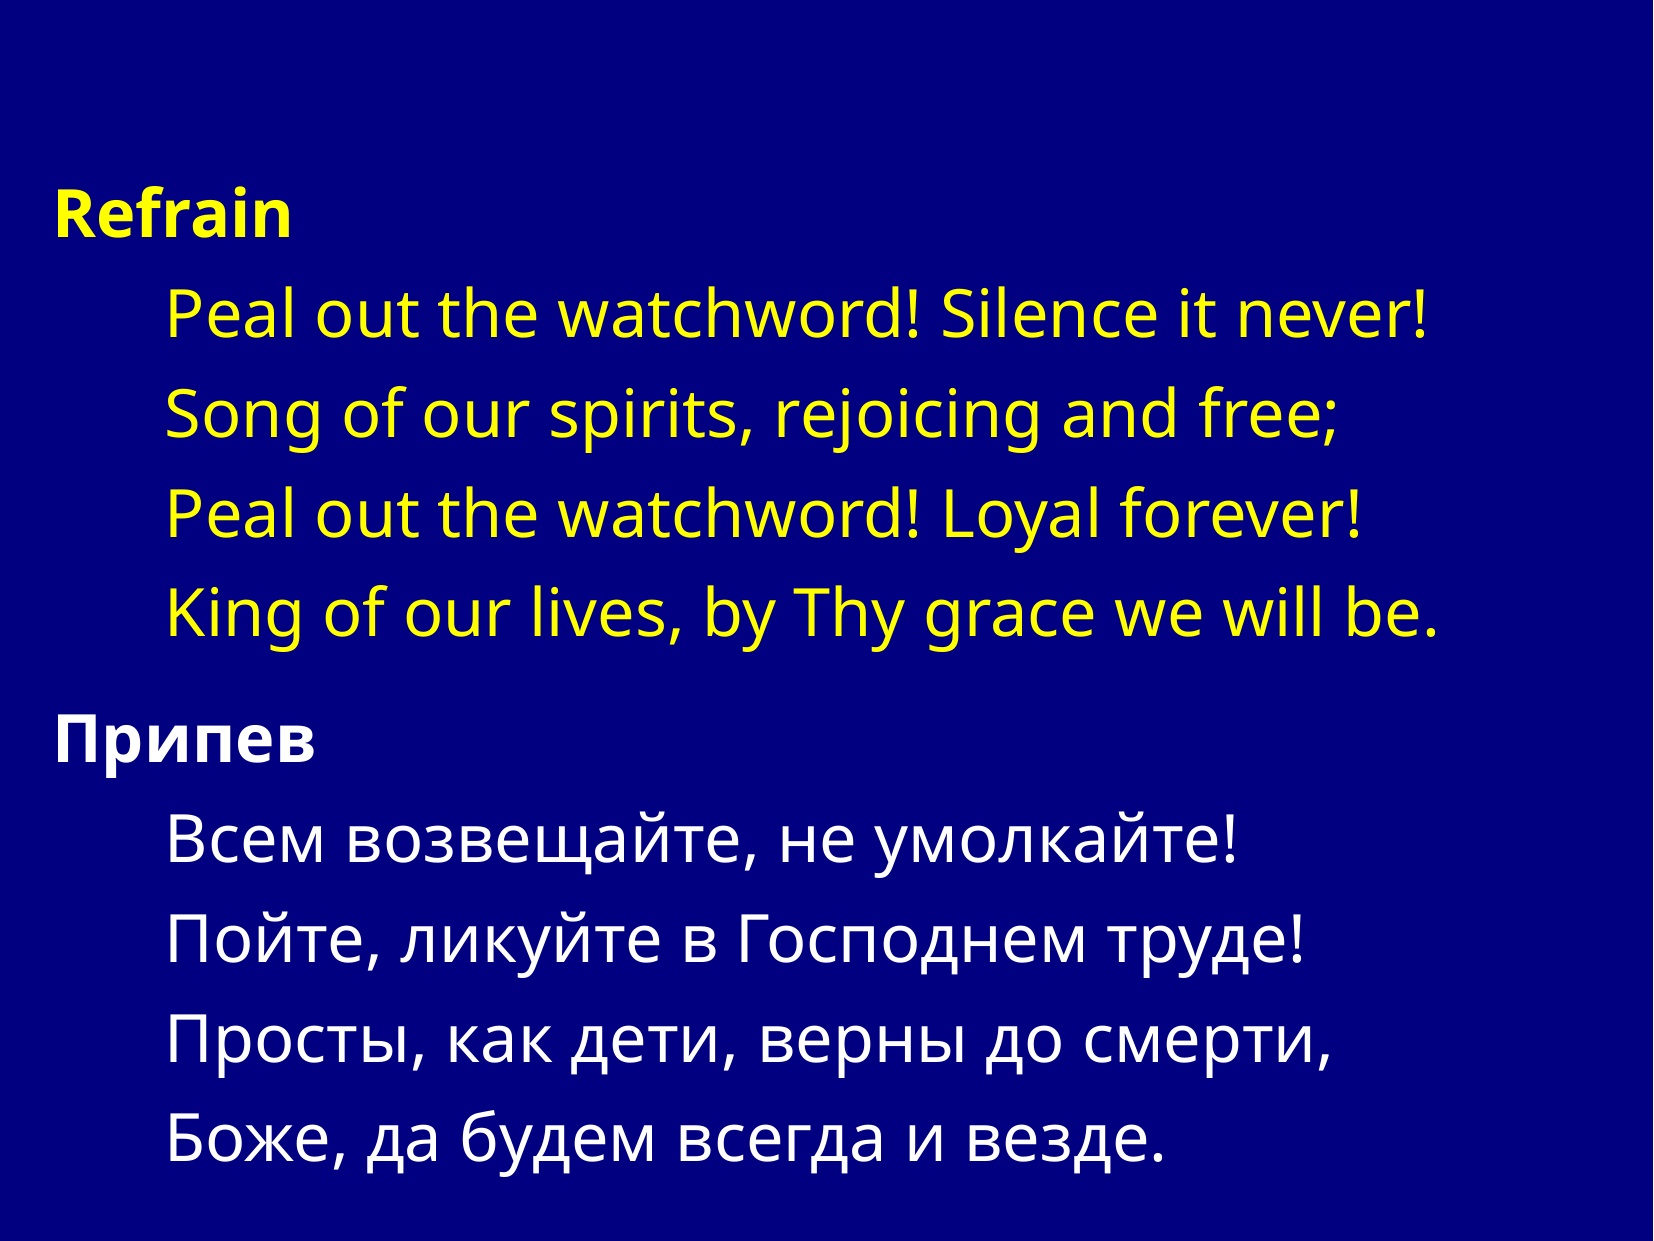

Refrain
	Peal out the watchword! Silence it never!
	Song of our spirits, rejoicing and free;
	Peal out the watchword! Loyal forever!
	King of our lives, by Thy grace we will be.
Припев
	Всем возвещайте, не умолкайте!
	Пойте, ликуйте в Господнем труде!
	Просты, как дети, верны до смерти,
	Боже, да будем всегда и везде.